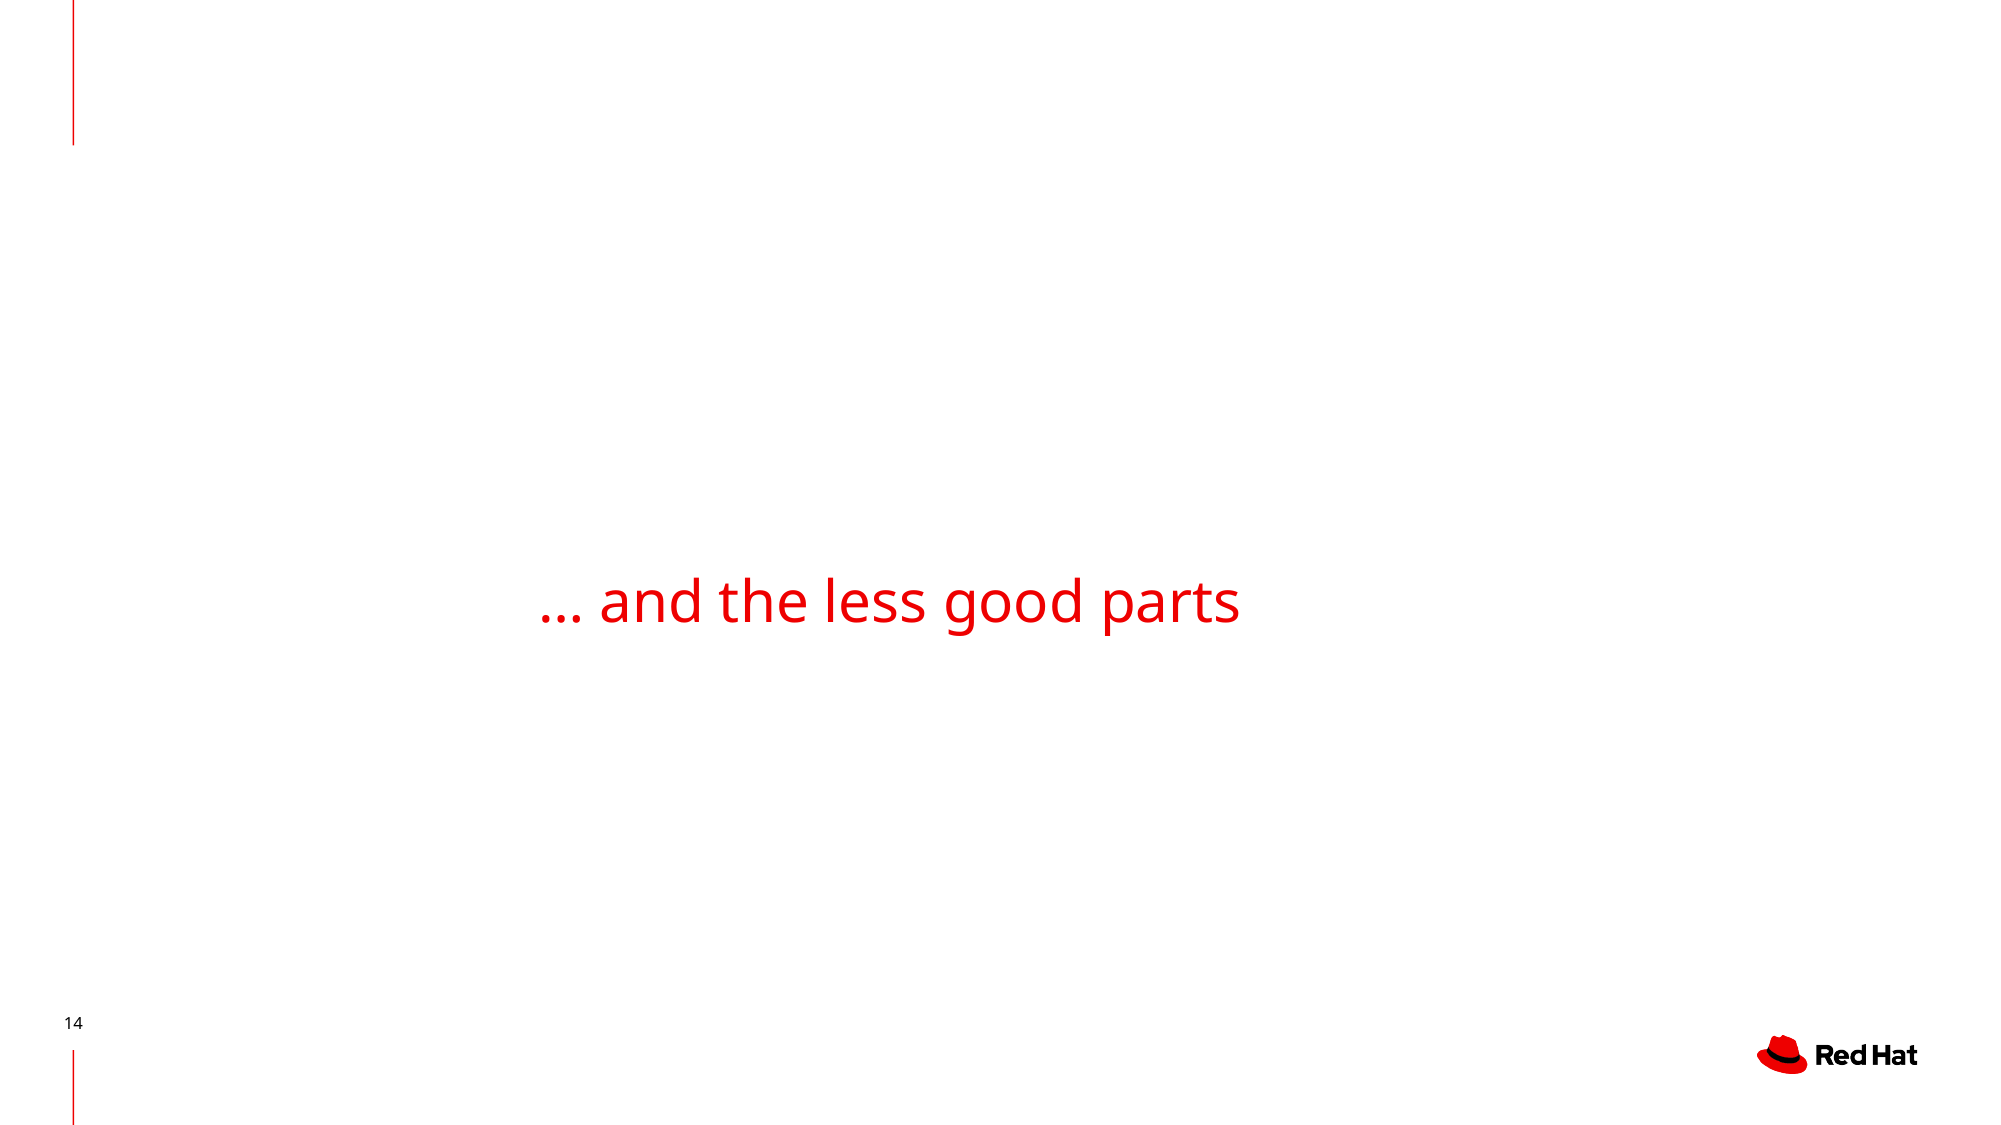

#
… and the less good parts